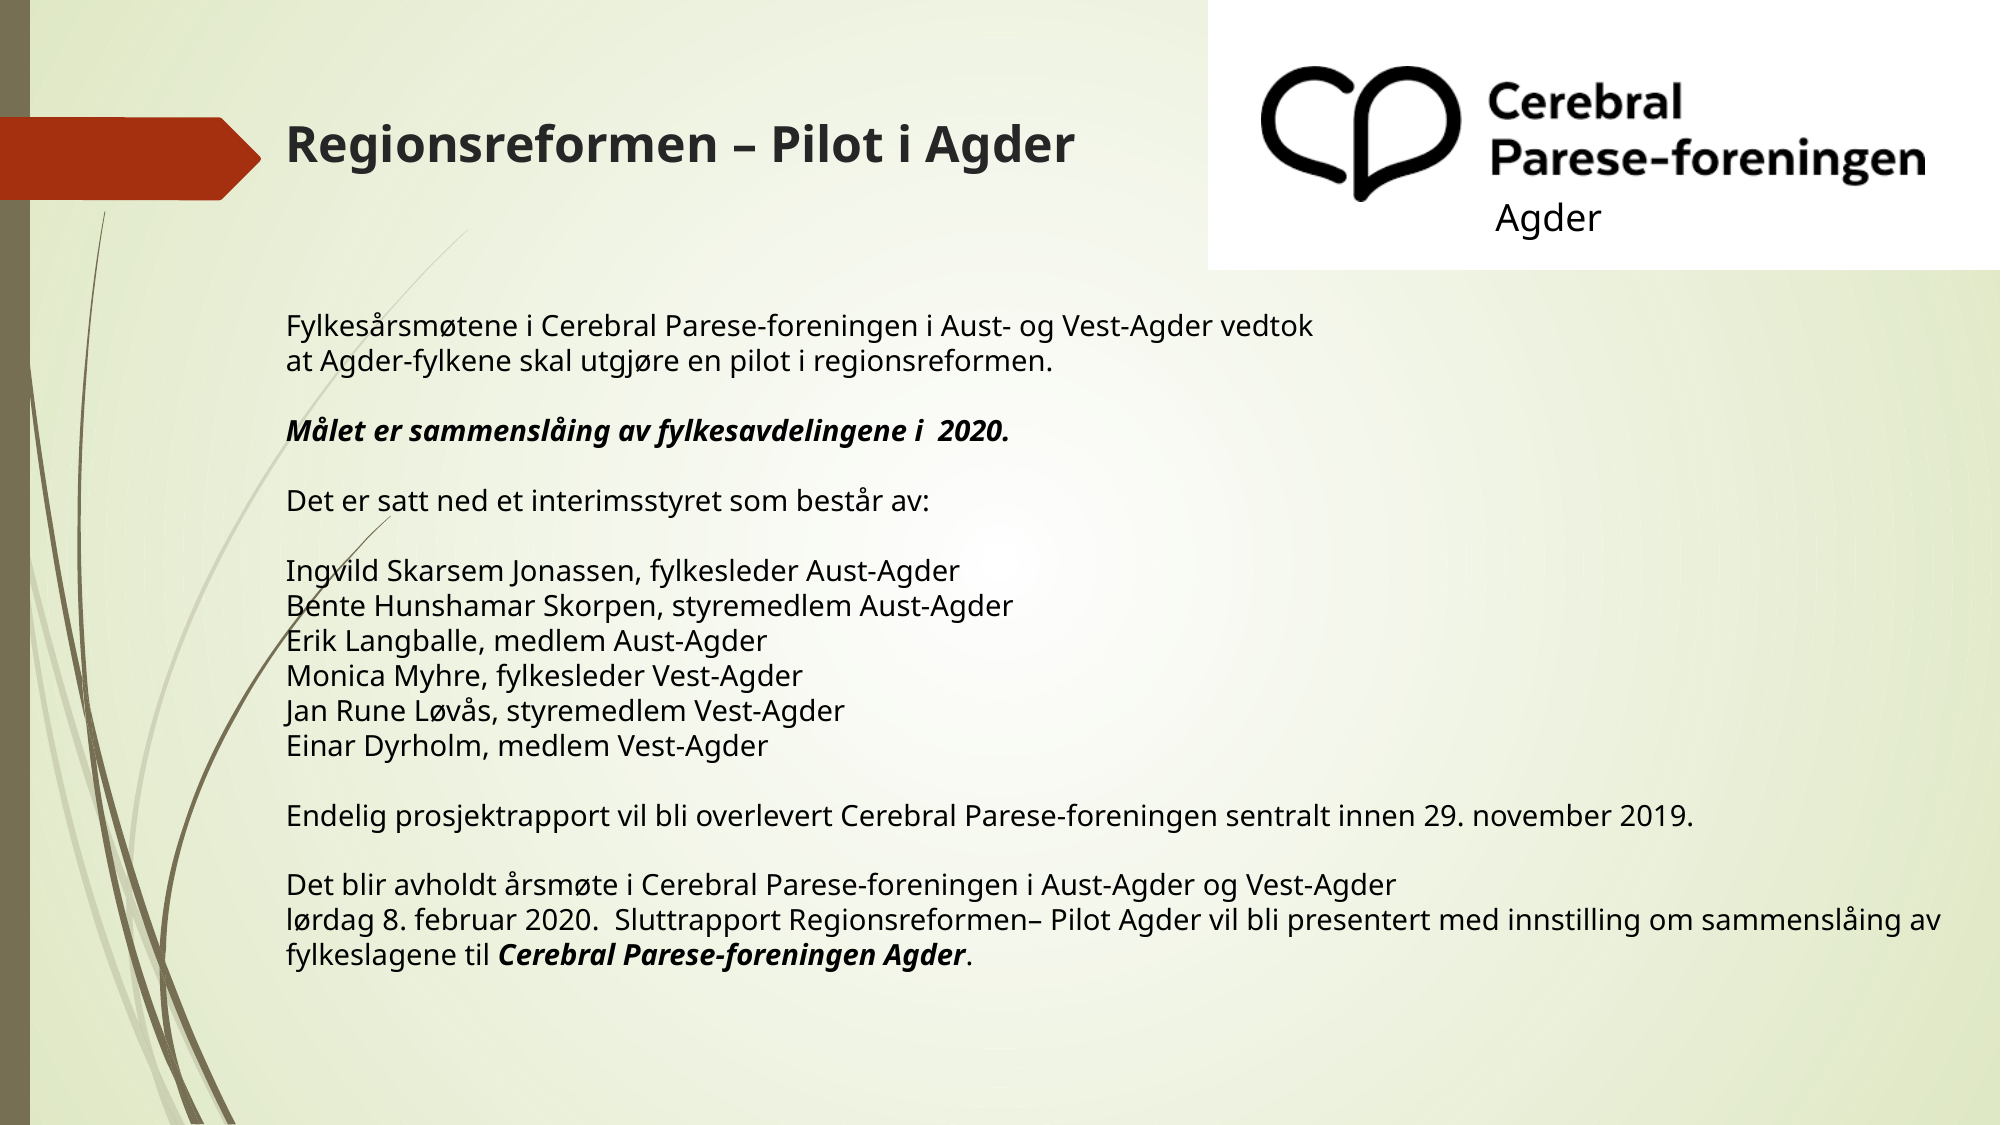

Regionsreformen – Pilot i Agder
#
Agder
Fylkesårsmøtene i Cerebral Parese-foreningen i Aust- og Vest-Agder vedtok
at Agder-fylkene skal utgjøre en pilot i regionsreformen.
Målet er sammenslåing av fylkesavdelingene i 2020.
Det er satt ned et interimsstyret som består av:
Ingvild Skarsem Jonassen, fylkesleder Aust-Agder
Bente Hunshamar Skorpen, styremedlem Aust-Agder
Erik Langballe, medlem Aust-Agder
Monica Myhre, fylkesleder Vest-Agder
Jan Rune Løvås, styremedlem Vest-Agder
Einar Dyrholm, medlem Vest-Agder
Endelig prosjektrapport vil bli overlevert Cerebral Parese-foreningen sentralt innen 29. november 2019.
Det blir avholdt årsmøte i Cerebral Parese-foreningen i Aust-Agder og Vest-Agder
lørdag 8. februar 2020. Sluttrapport Regionsreformen– Pilot Agder vil bli presentert med innstilling om sammenslåing av fylkeslagene til Cerebral Parese-foreningen Agder.